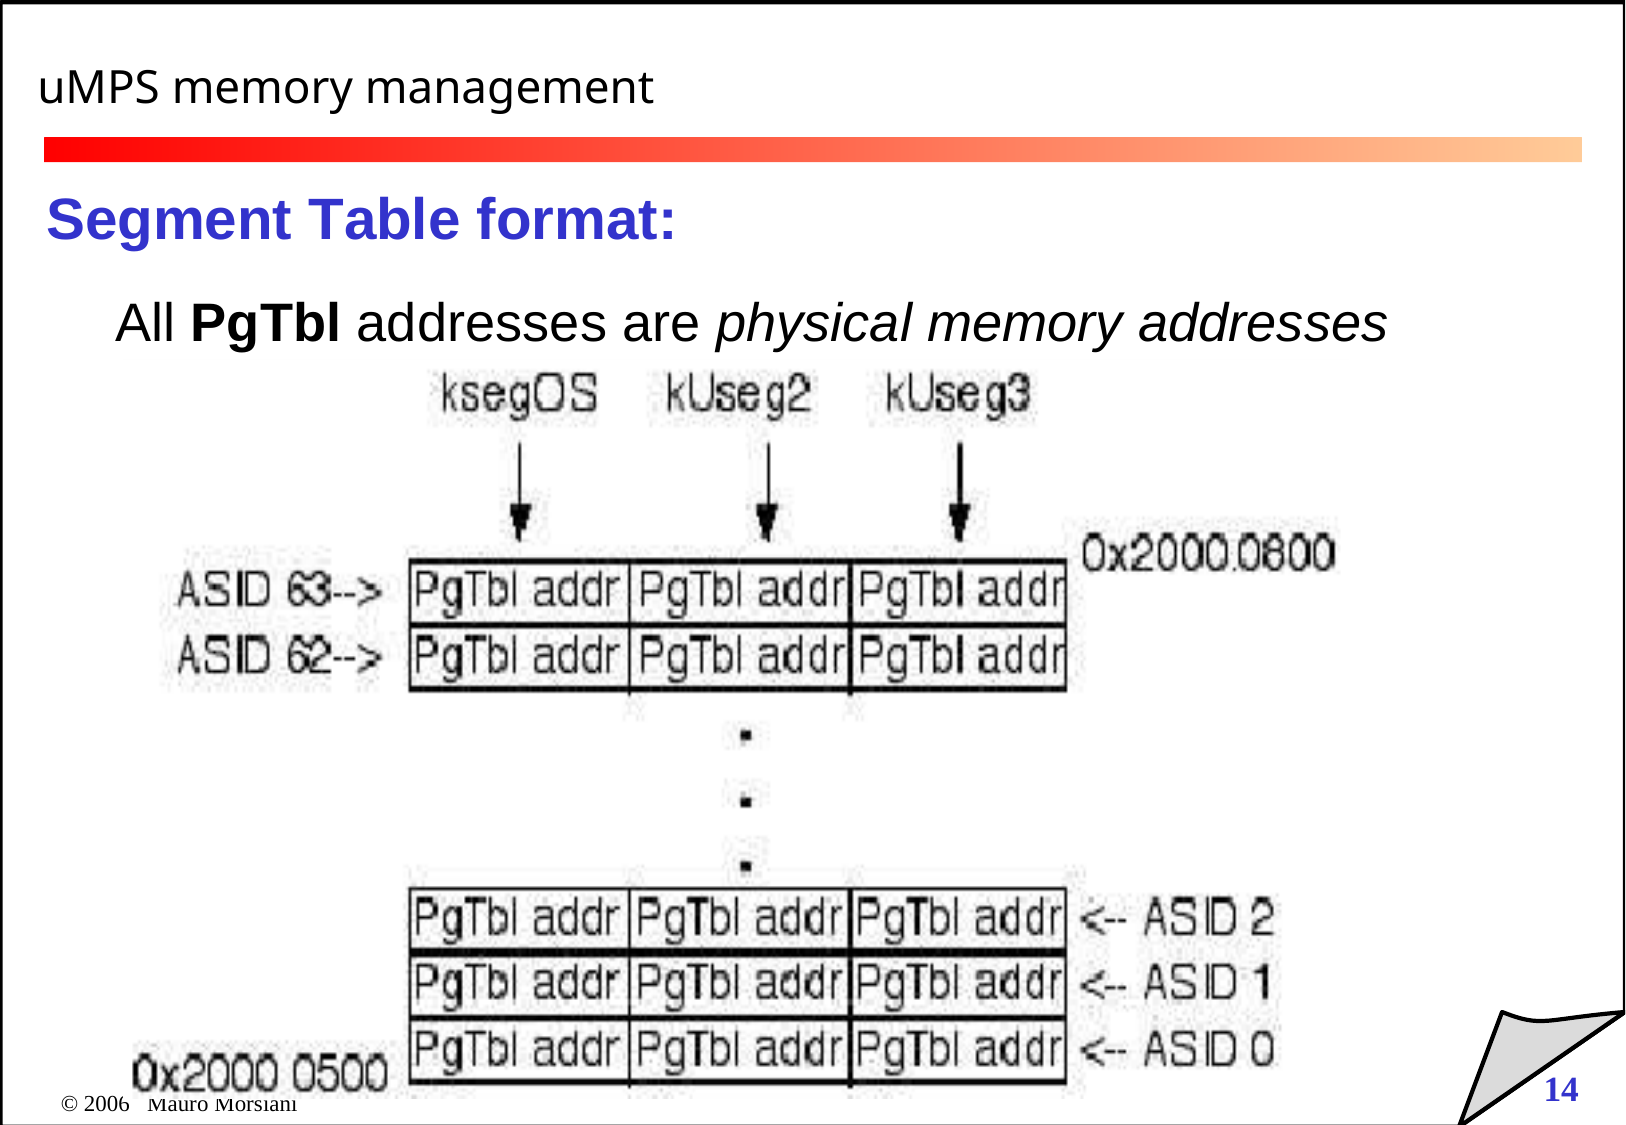

# uMPS memory management
Segment Table format:
All PgTbl addresses are physical memory addresses